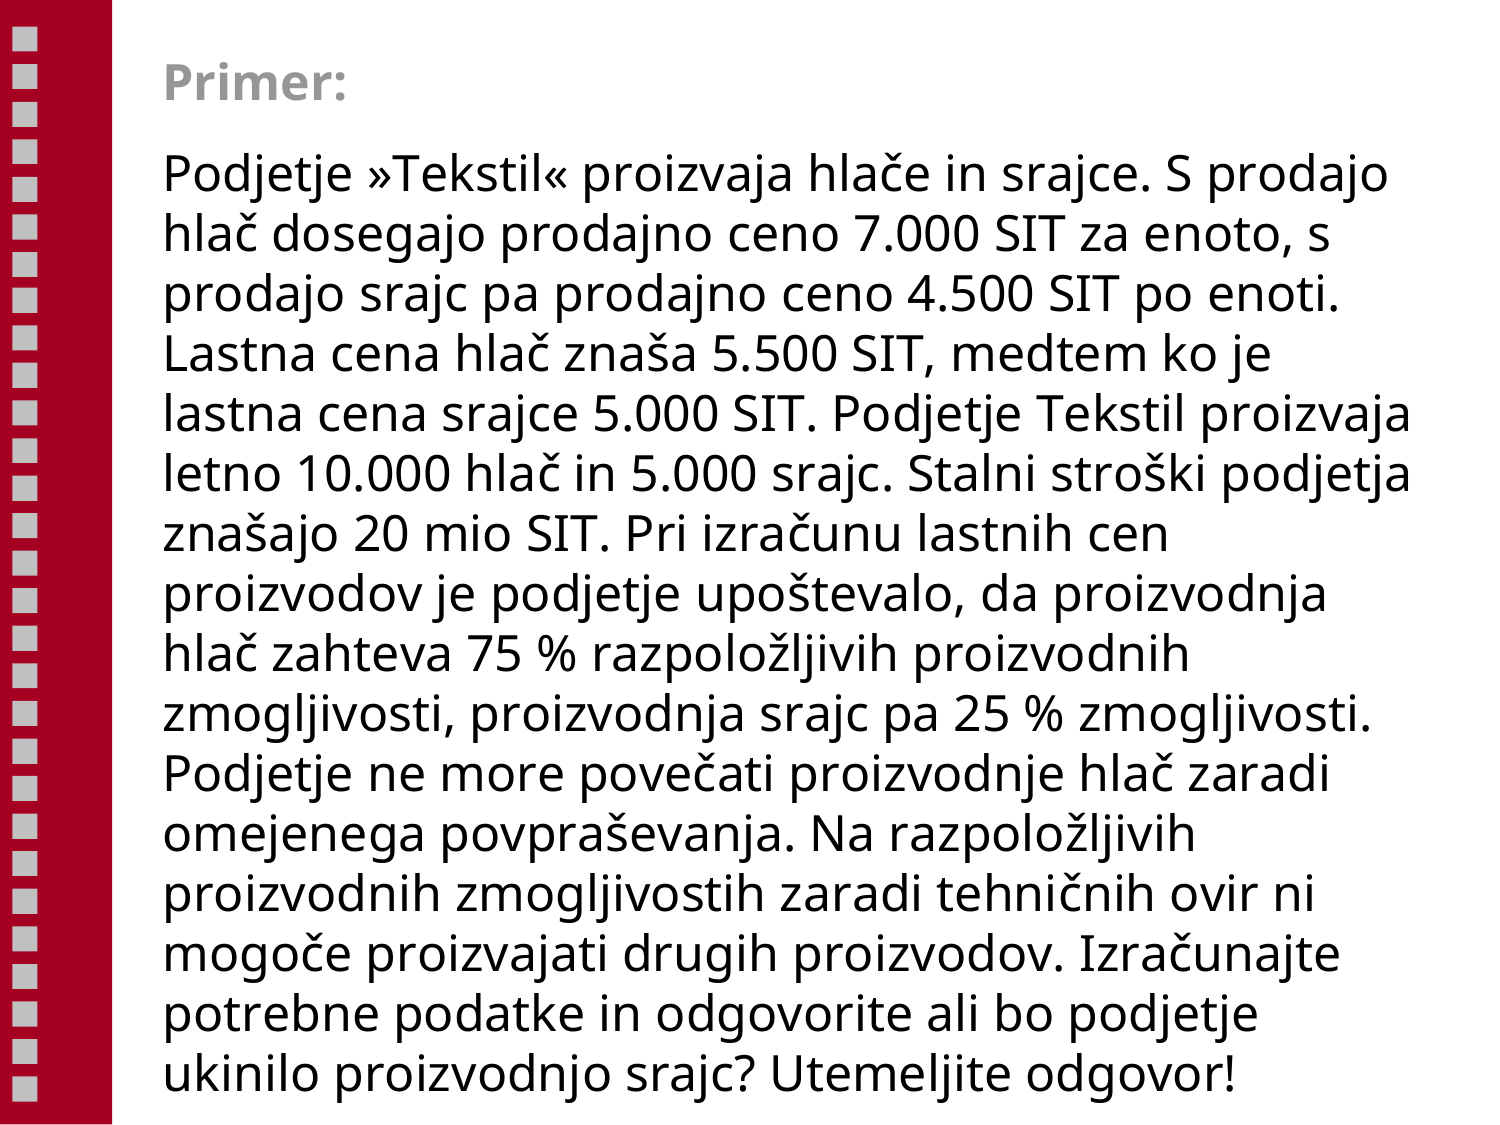

Primer:
Podjetje »Tekstil« proizvaja hlače in srajce. S prodajo hlač dosegajo prodajno ceno 7.000 SIT za enoto, s prodajo srajc pa prodajno ceno 4.500 SIT po enoti. Lastna cena hlač znaša 5.500 SIT, medtem ko je lastna cena srajce 5.000 SIT. Podjetje Tekstil proizvaja letno 10.000 hlač in 5.000 srajc. Stalni stroški podjetja znašajo 20 mio SIT. Pri izračunu lastnih cen proizvodov je podjetje upoštevalo, da proizvodnja hlač zahteva 75 % razpoložljivih proizvodnih zmogljivosti, proizvodnja srajc pa 25 % zmogljivosti. Podjetje ne more povečati proizvodnje hlač zaradi omejenega povpraševanja. Na razpoložljivih proizvodnih zmogljivostih zaradi tehničnih ovir ni mogoče proizvajati drugih proizvodov. Izračunajte potrebne podatke in odgovorite ali bo podjetje ukinilo proizvodnjo srajc? Utemeljite odgovor!